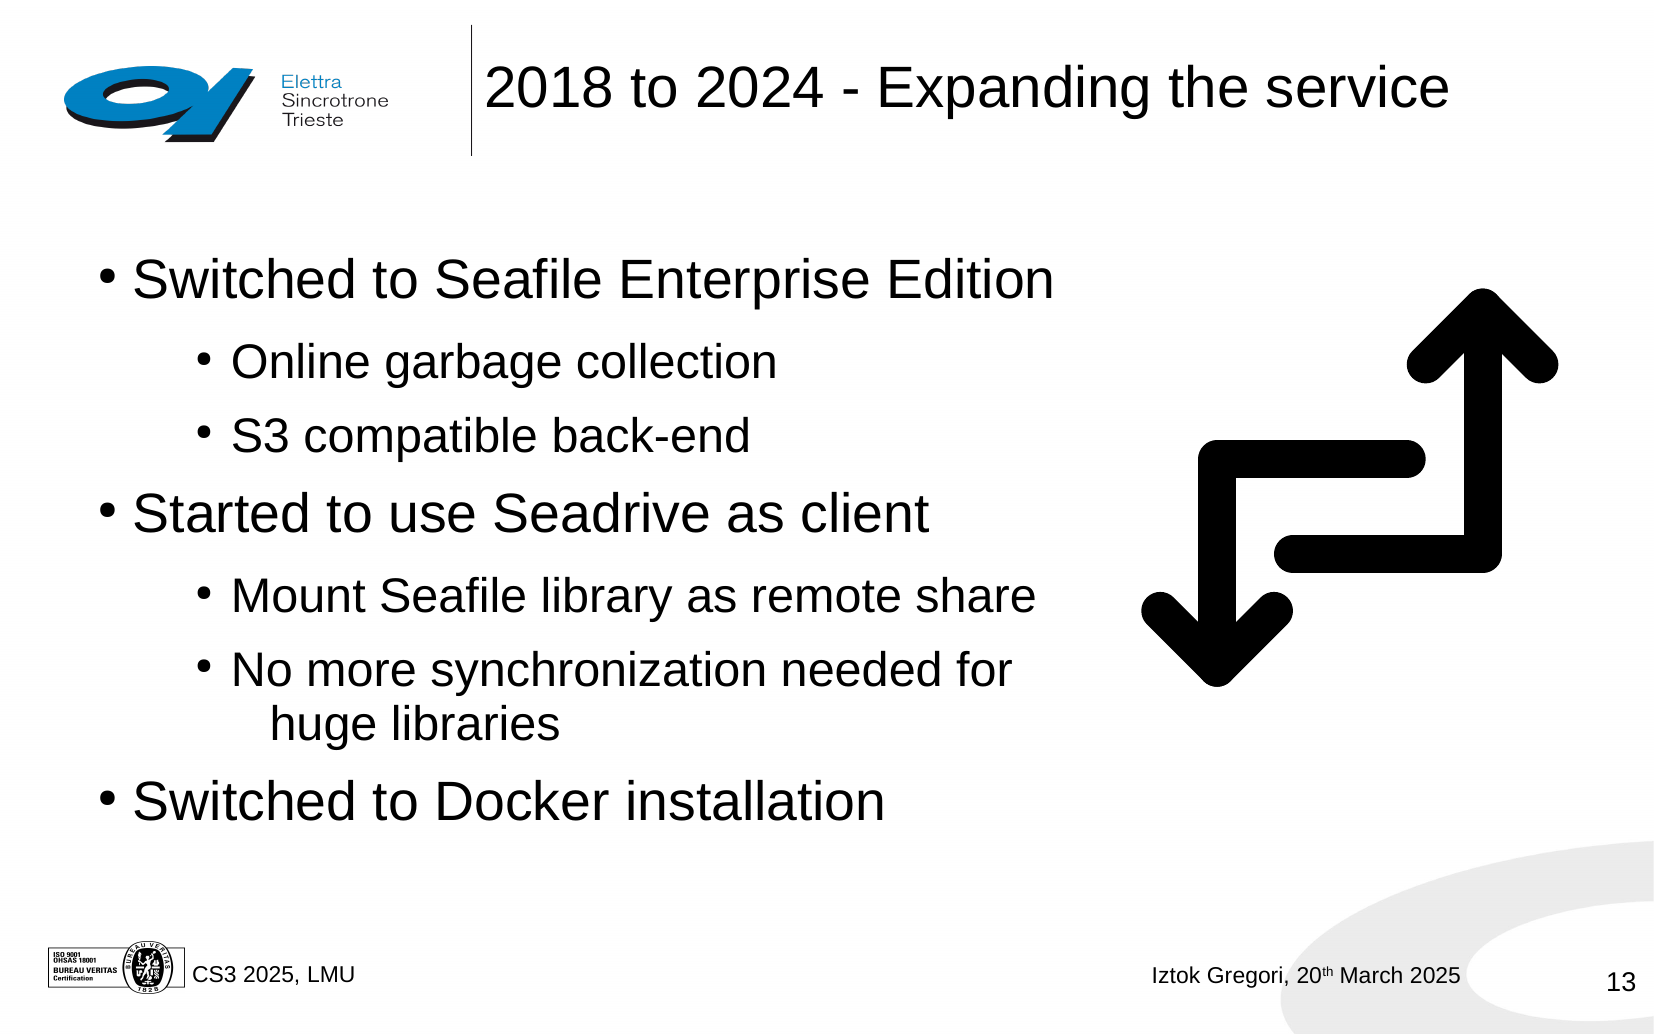

# 2018 to 2024 - Expanding the service
Switched to Seafile Enterprise Edition
Online garbage collection
S3 compatible back-end
Started to use Seadrive as client
Mount Seafile library as remote share
No more synchronization needed for huge libraries
Switched to Docker installation